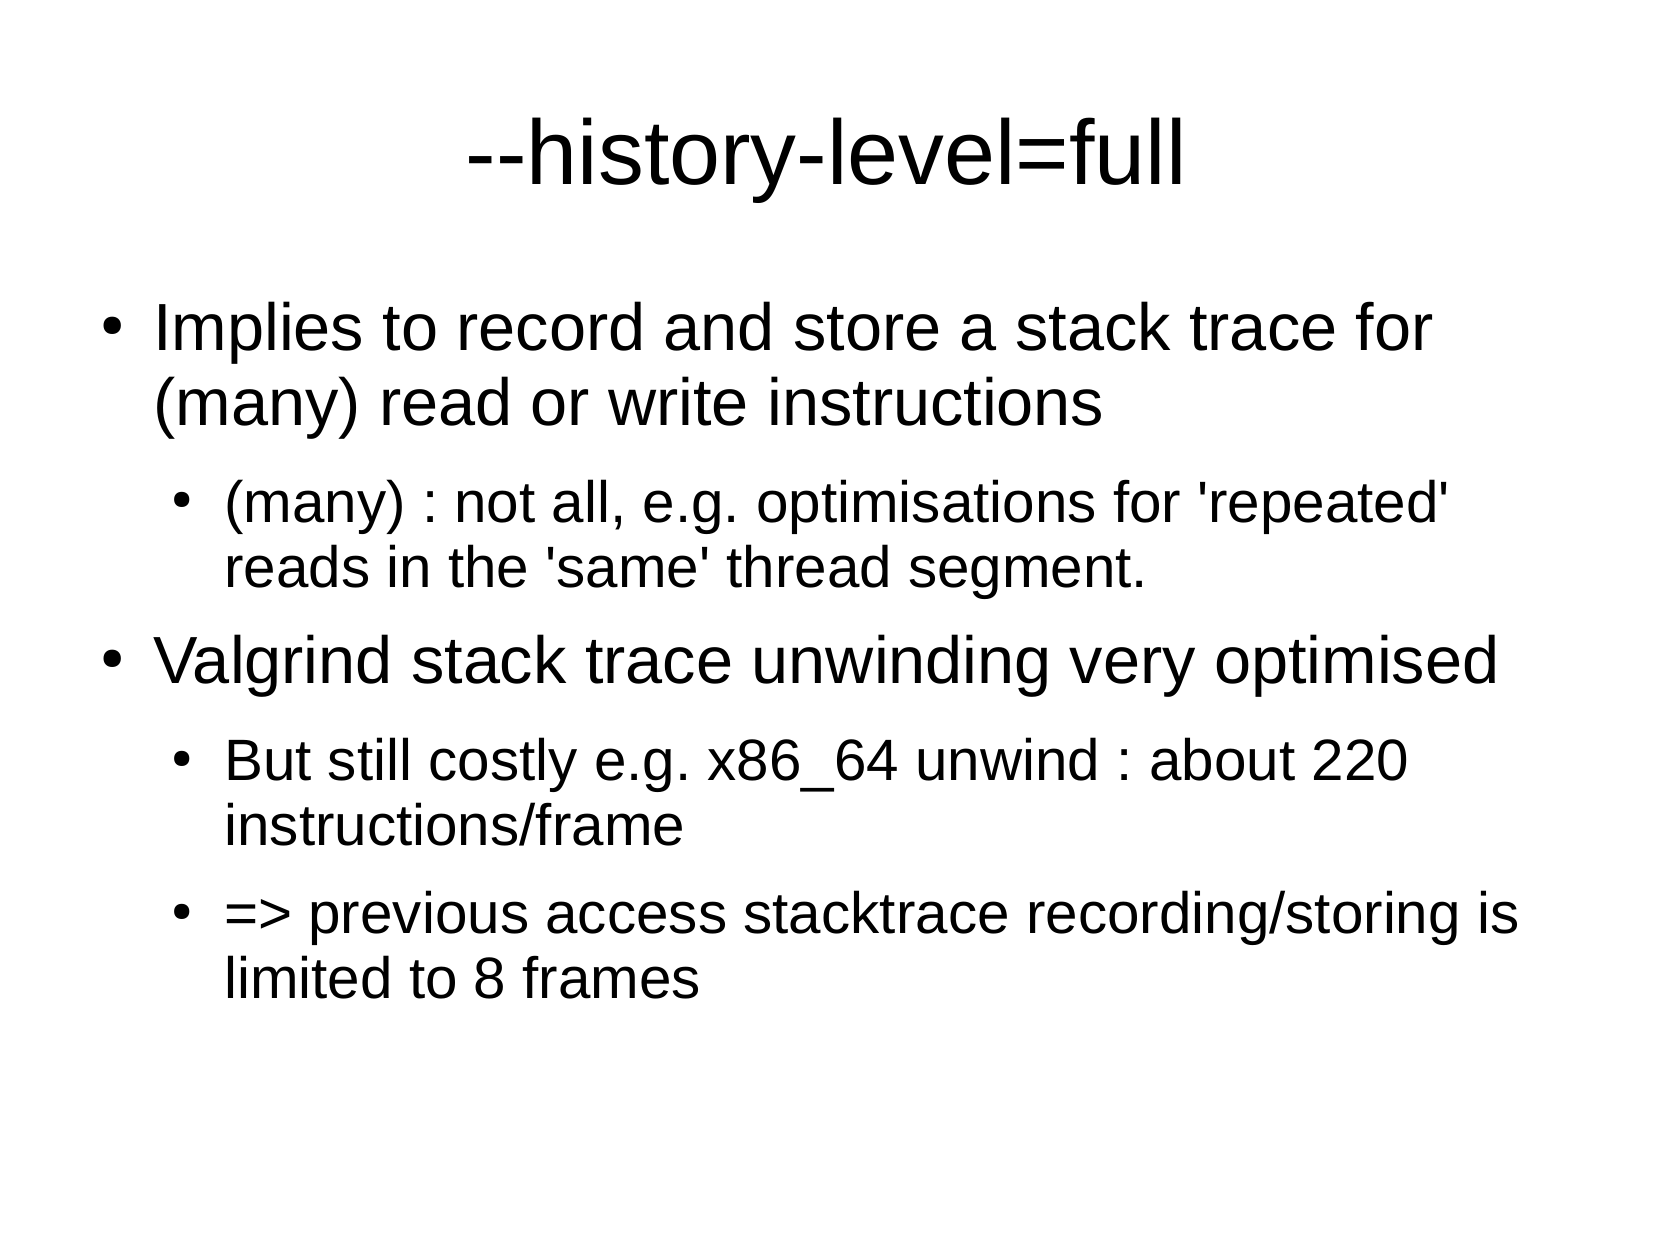

# --history-level=full
Implies to record and store a stack trace for (many) read or write instructions
(many) : not all, e.g. optimisations for 'repeated' reads in the 'same' thread segment.
Valgrind stack trace unwinding very optimised
But still costly e.g. x86_64 unwind : about 220 instructions/frame
=> previous access stacktrace recording/storing is limited to 8 frames